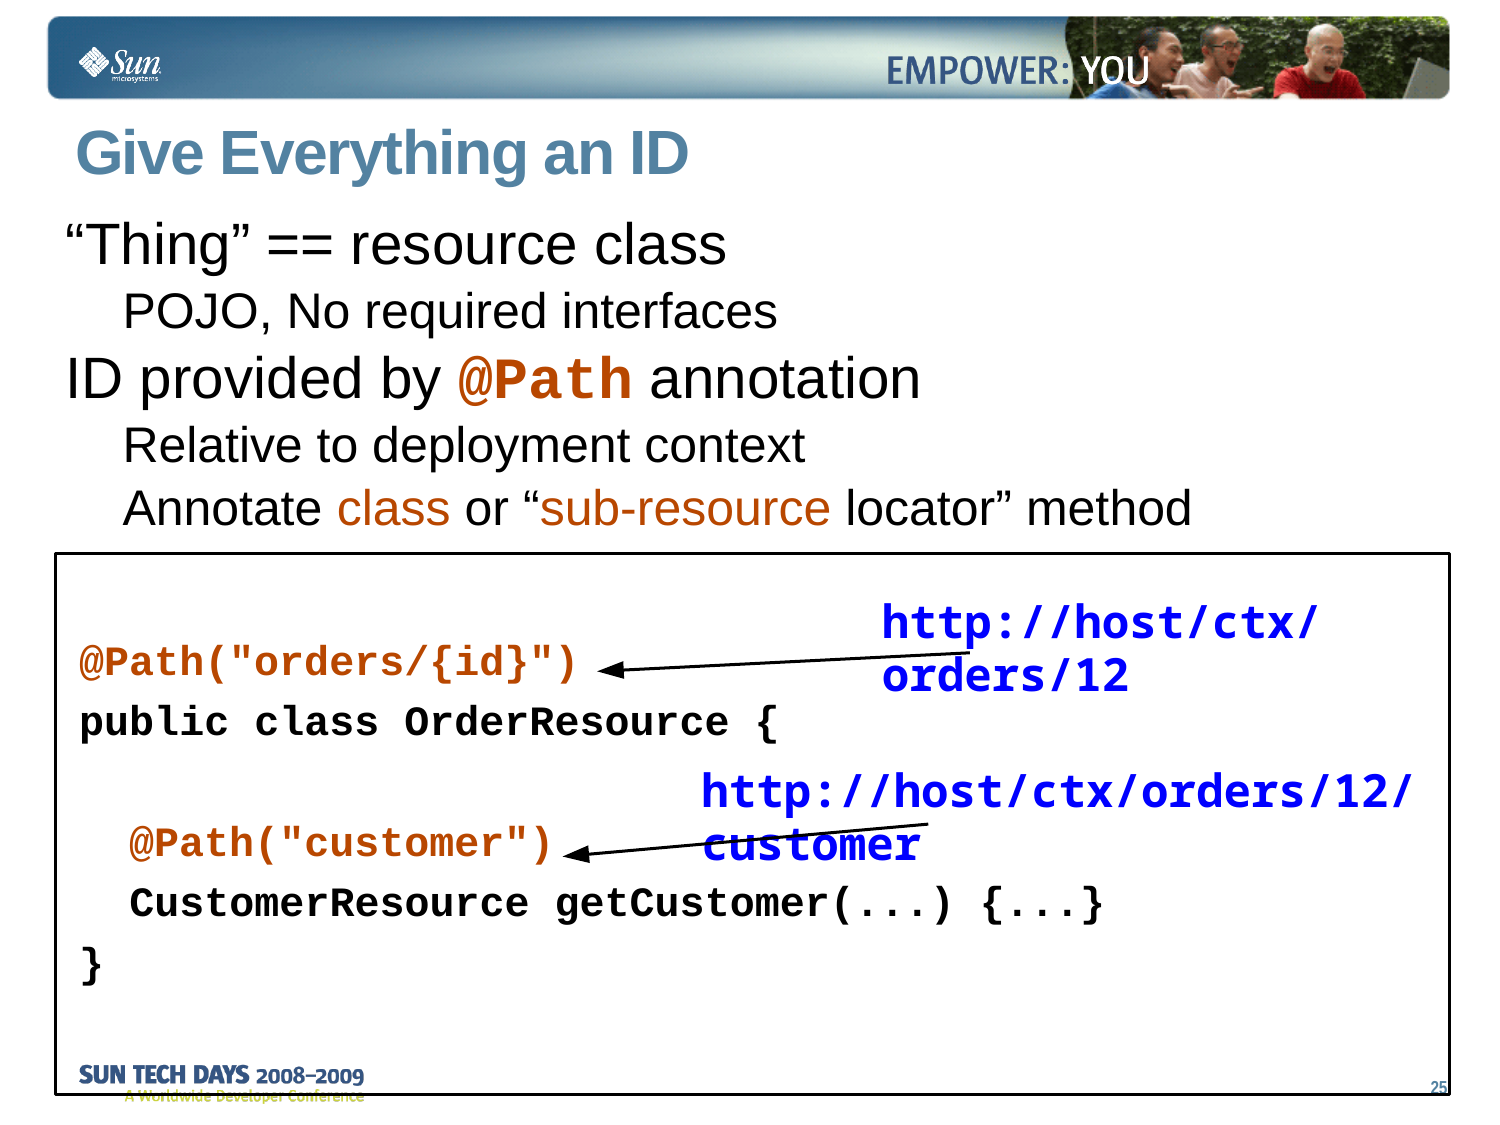

# Give Everything an ID
“Thing” == resource class
POJO, No required interfaces
ID provided by @Path annotation
Relative to deployment context
Annotate class or “sub-resource locator” method
http://host/ctx/orders/12
@Path("orders/{id}")
public class OrderResource {
 @Path("customer")
 CustomerResource getCustomer(...) {...}
}
http://host/ctx/orders/12/customer